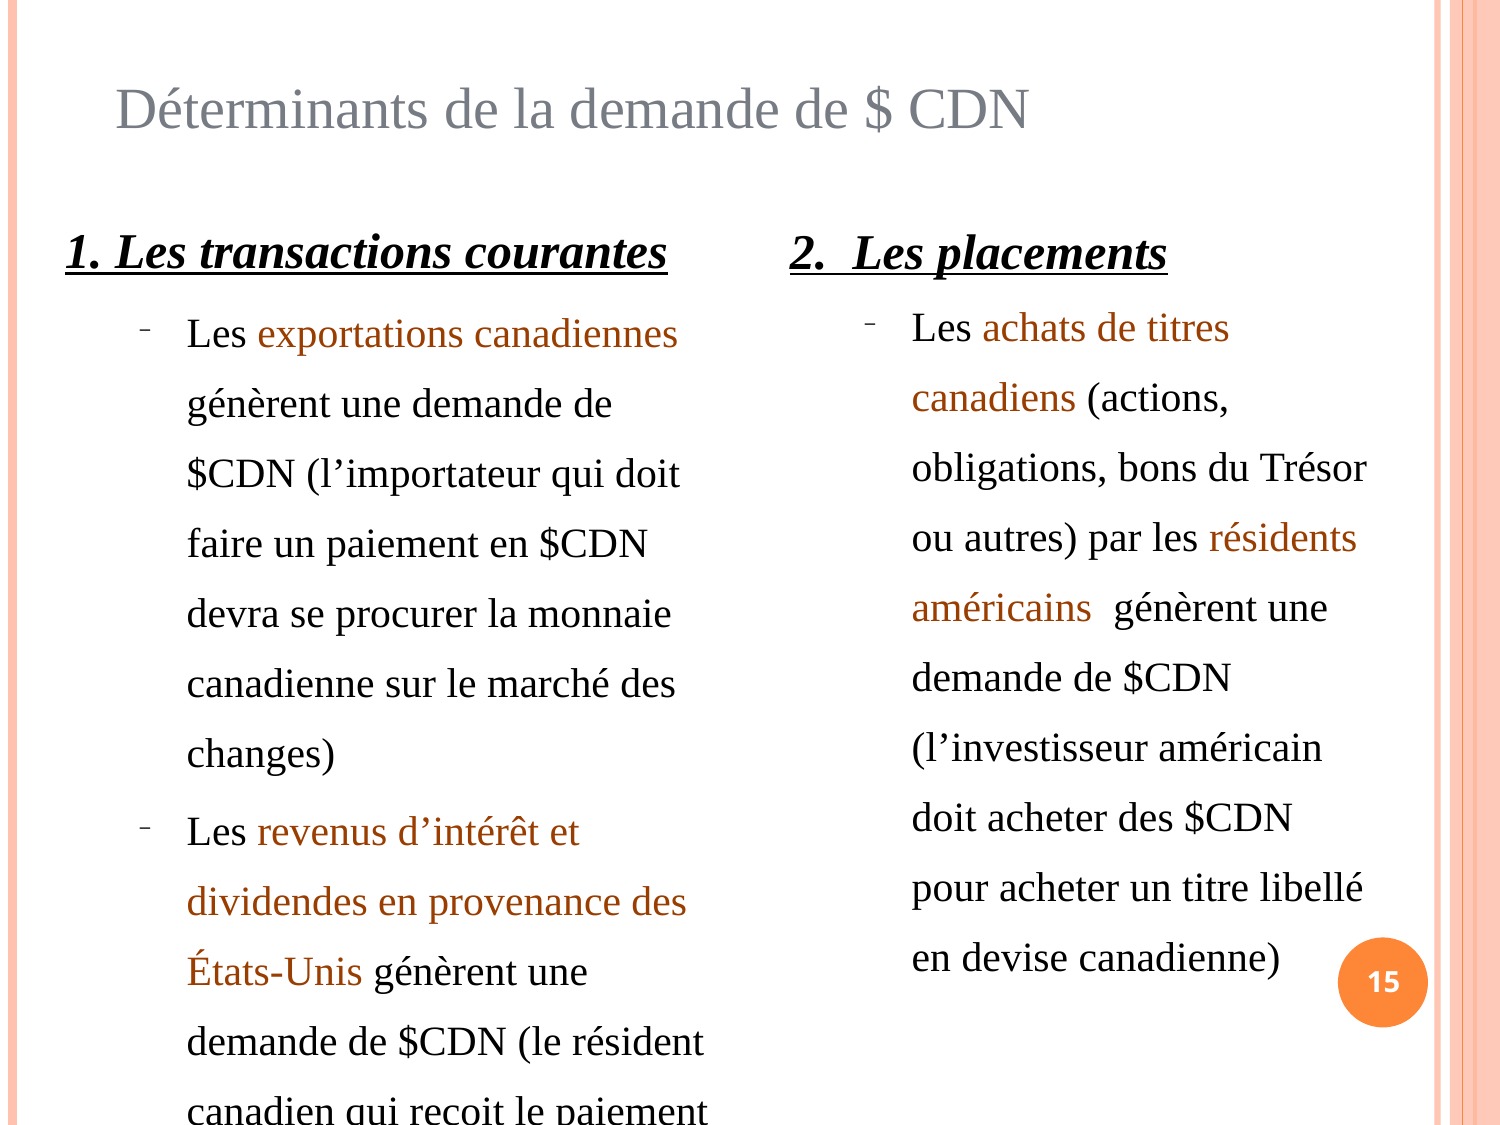

Déterminants de la demande de $ CDN
1. Les transactions courantes
Les exportations canadiennes génèrent une demande de $CDN (l’importateur qui doit faire un paiement en $CDN devra se procurer la monnaie canadienne sur le marché des changes)
Les revenus d’intérêt et dividendes en provenance des États-Unis génèrent une demande de $CDN (le résident canadien qui reçoit le paiement en $US souhaitera obtenir des $CDN sur le marché des changes)
2. Les placements
Les achats de titres canadiens (actions, obligations, bons du Trésor ou autres) par les résidents américains génèrent une demande de $CDN (l’investisseur américain doit acheter des $CDN pour acheter un titre libellé en devise canadienne)